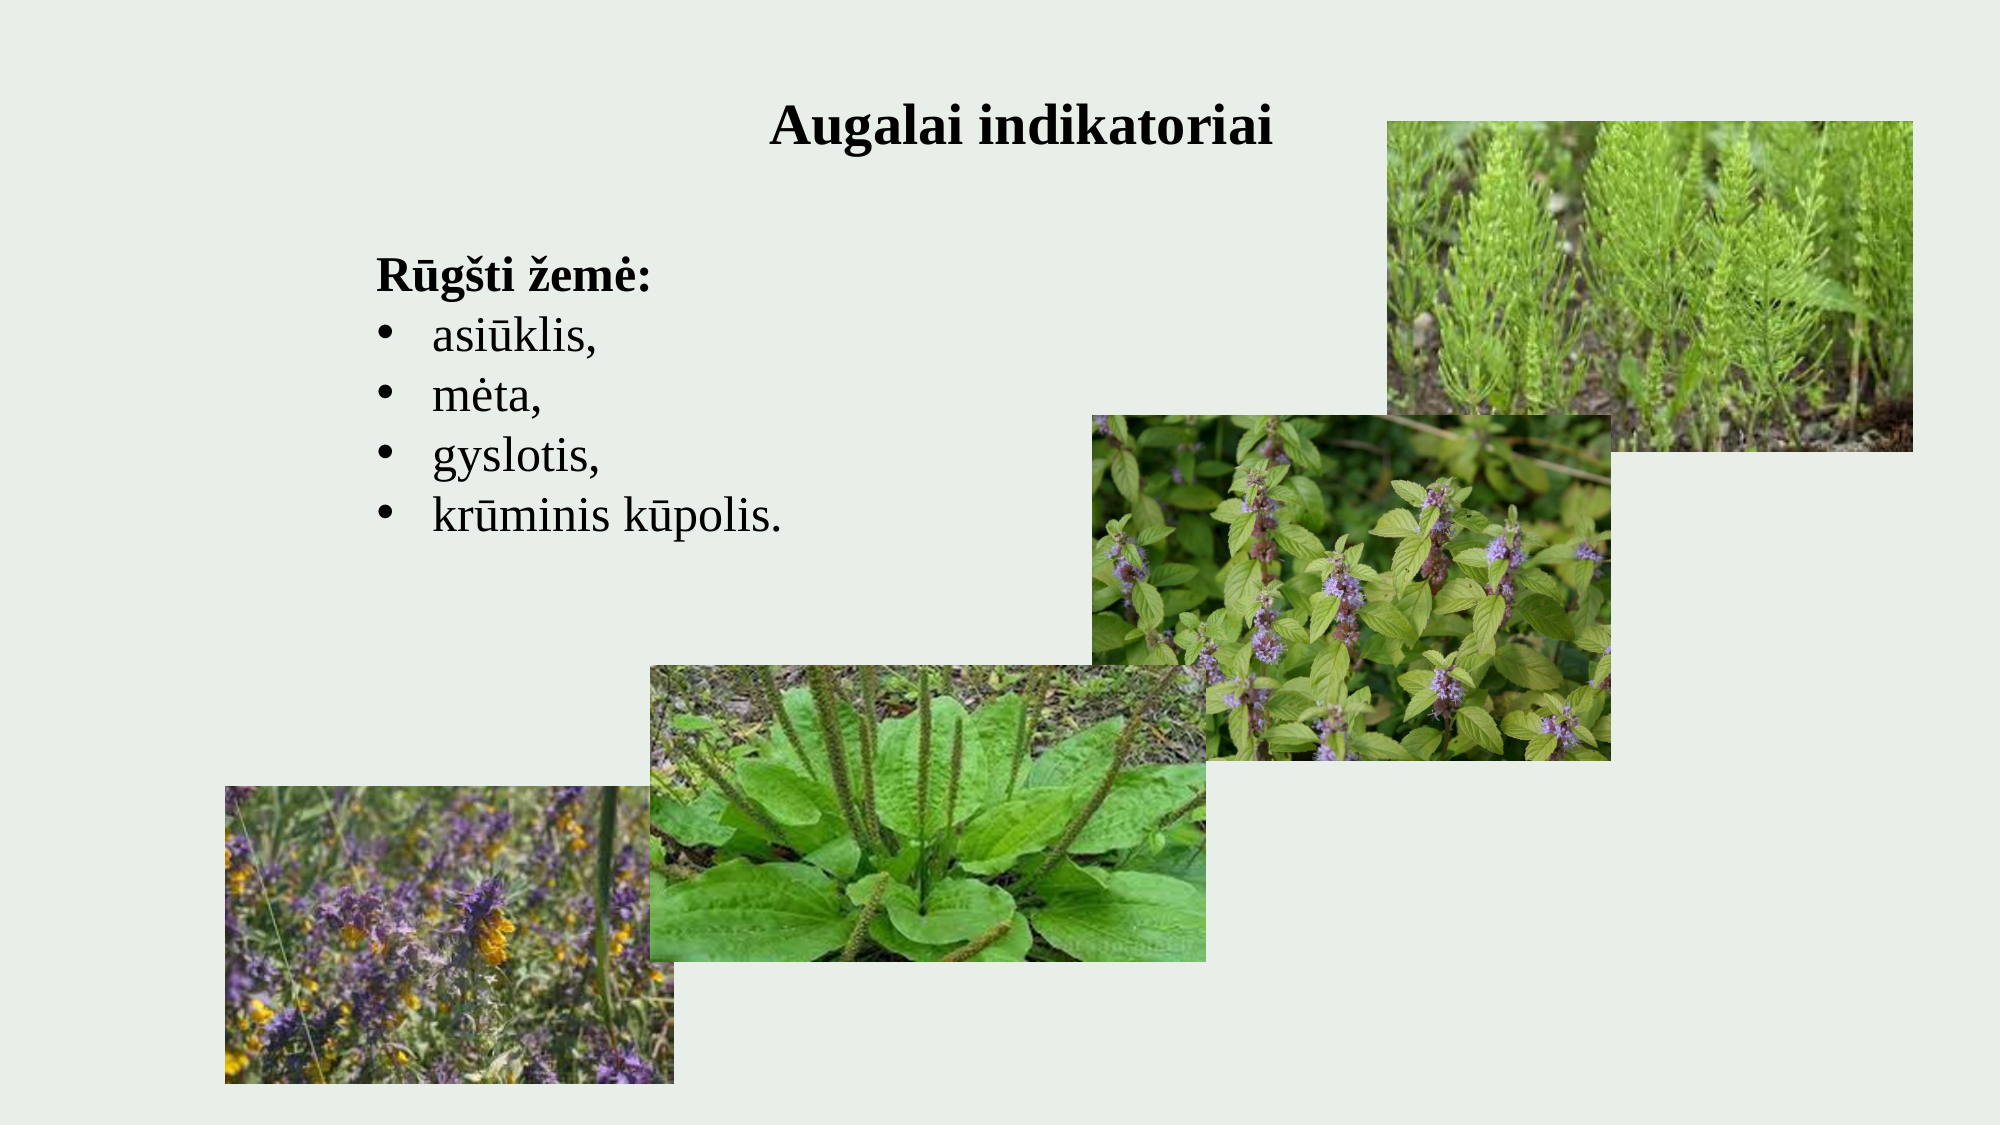

Augalai indikatoriai
Rūgšti žemė:
asiūklis,
mėta,
gyslotis,
krūminis kūpolis.